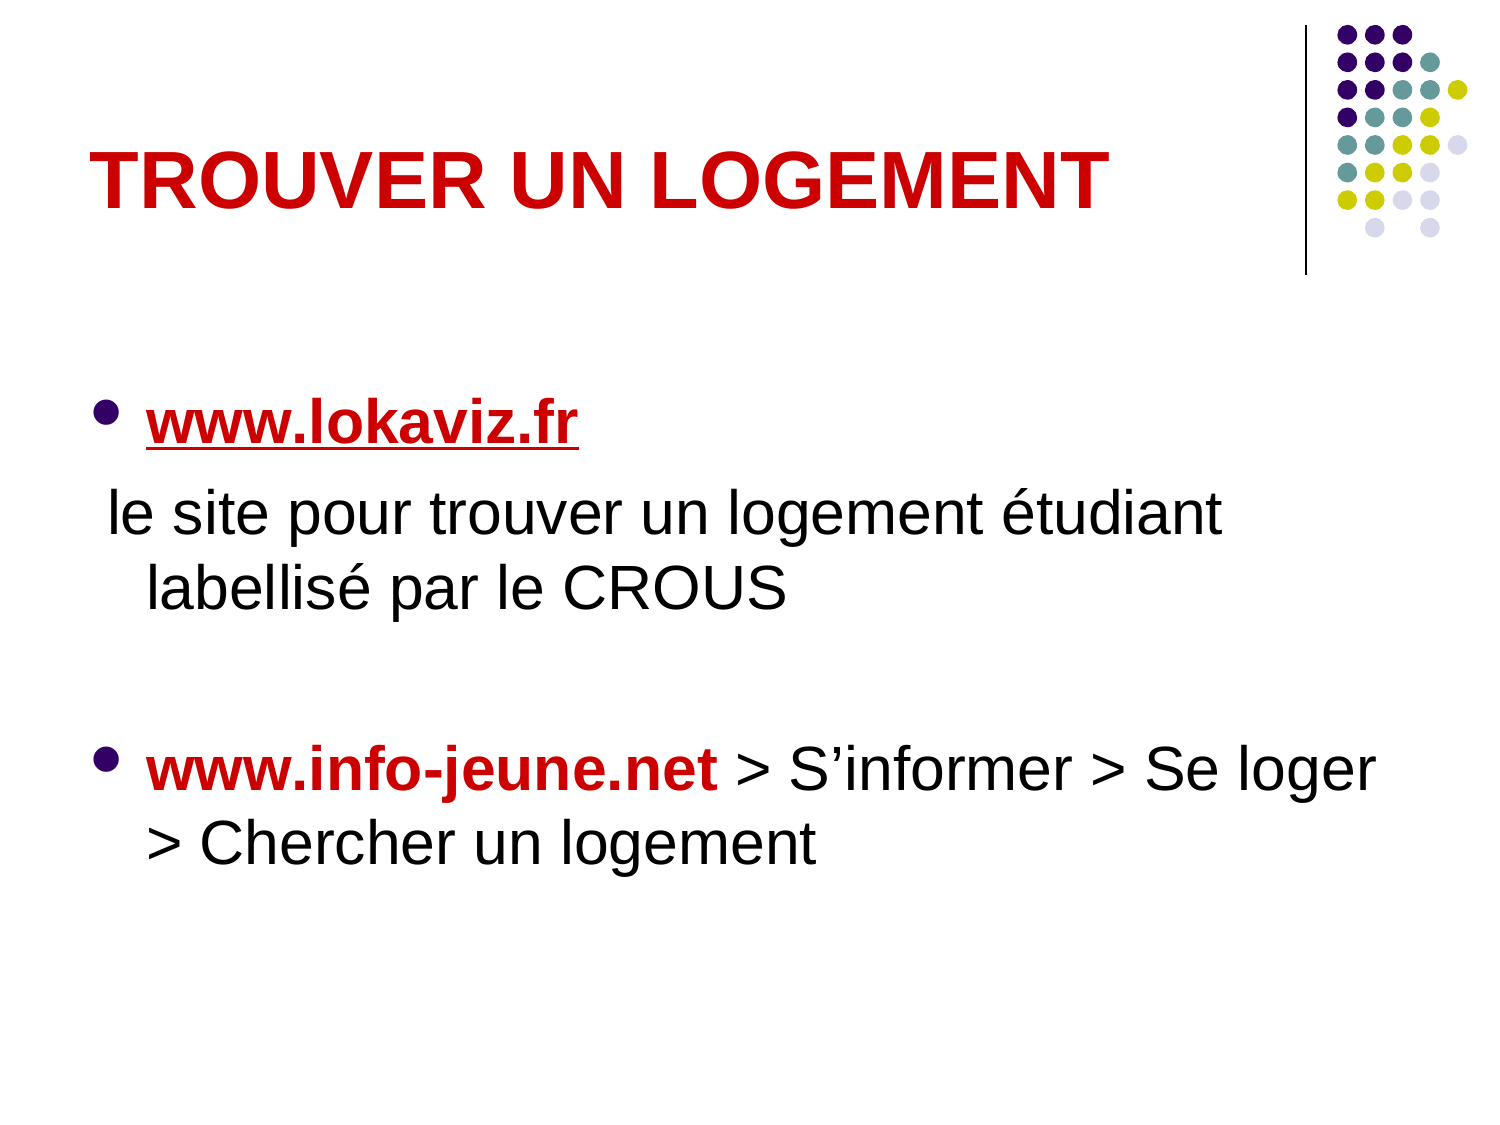

# TROUVER UN LOGEMENT
www.lokaviz.fr
 le site pour trouver un logement étudiant labellisé par le CROUS
www.info-jeune.net > S’informer > Se loger > Chercher un logement